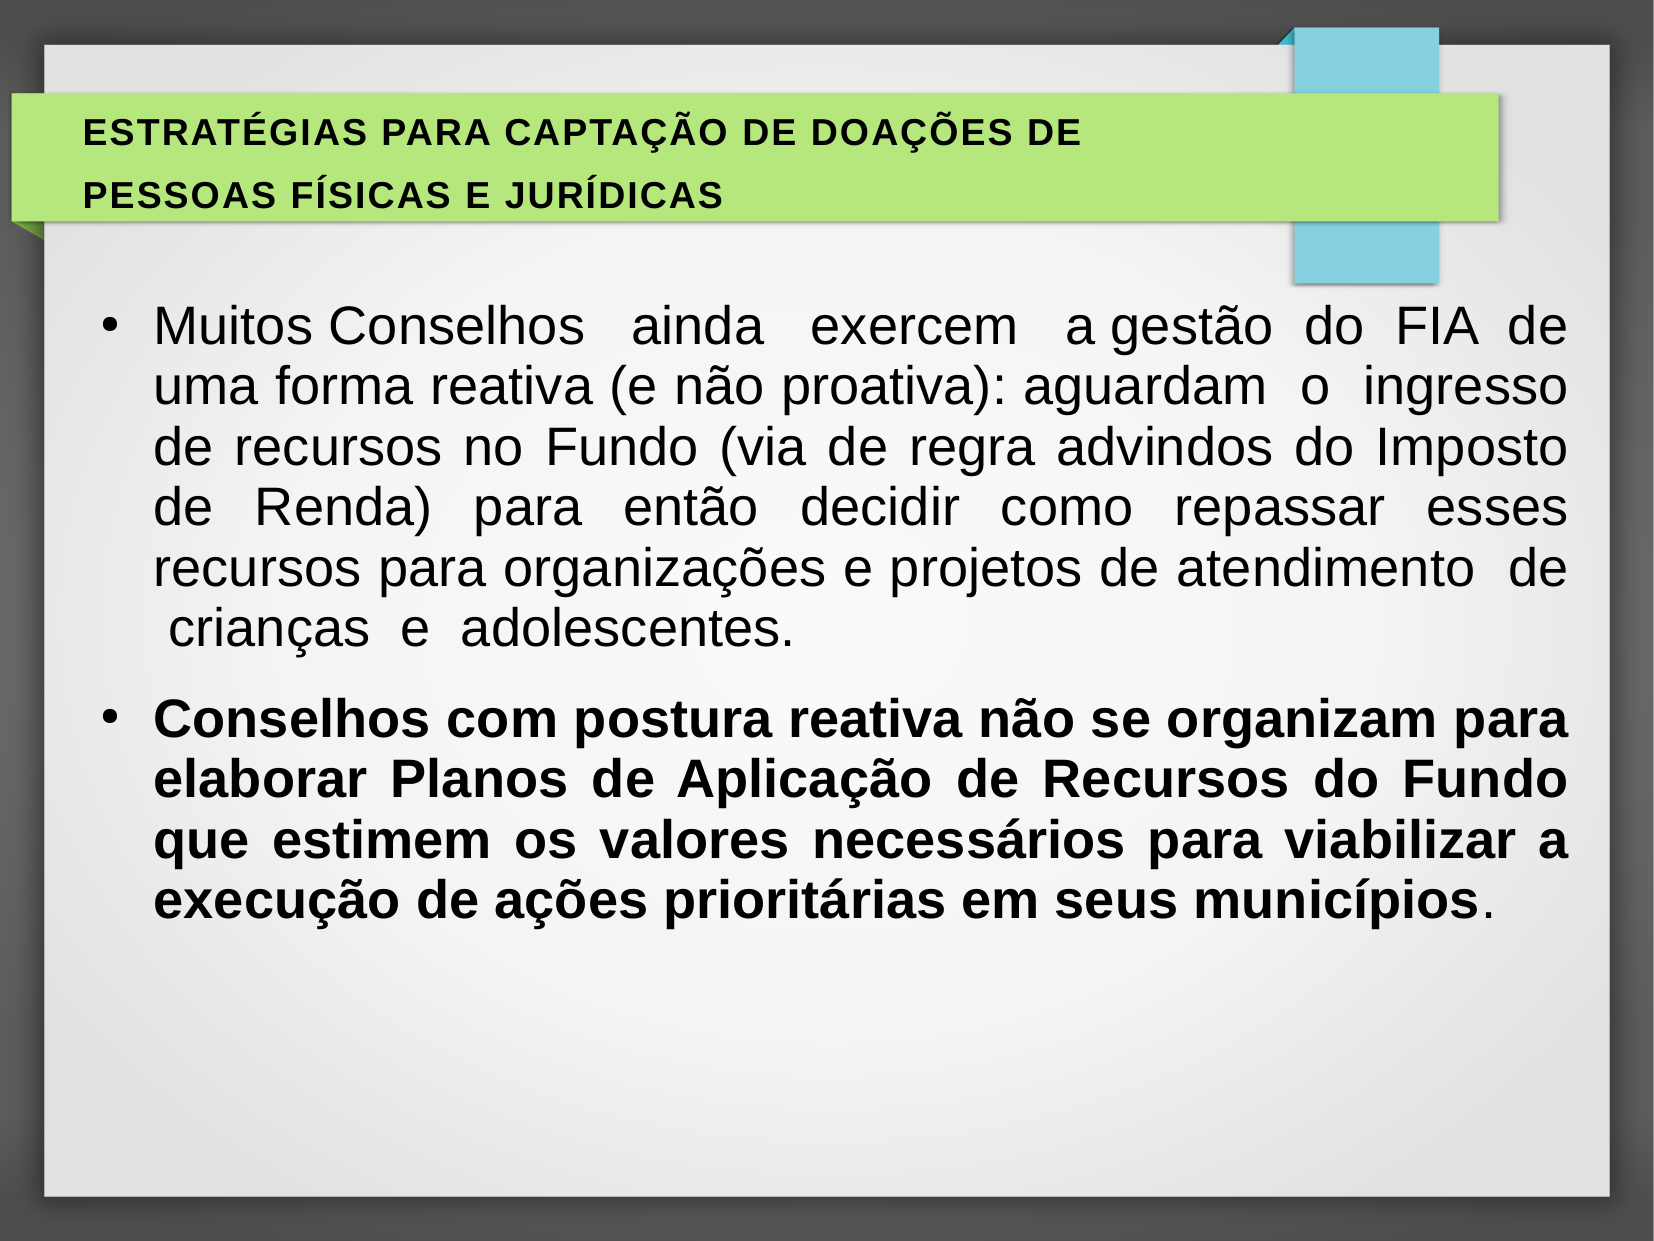

# ESTRATÉGIAS PARA CAPTAÇÃO DE DOAÇÕES DE PESSOAS FÍSICAS E JURÍDICAS
Muitos Conselhos ainda exercem a gestão do FIA de uma forma reativa (e não proativa): aguardam o ingresso de recursos no Fundo (via de regra advindos do Imposto de Renda) para então decidir como repassar esses recursos para organizações e projetos de atendimento de crianças e adolescentes.
Conselhos com postura reativa não se organizam para elaborar Planos de Aplicação de Recursos do Fundo que estimem os valores necessários para viabilizar a execução de ações prioritárias em seus municípios.